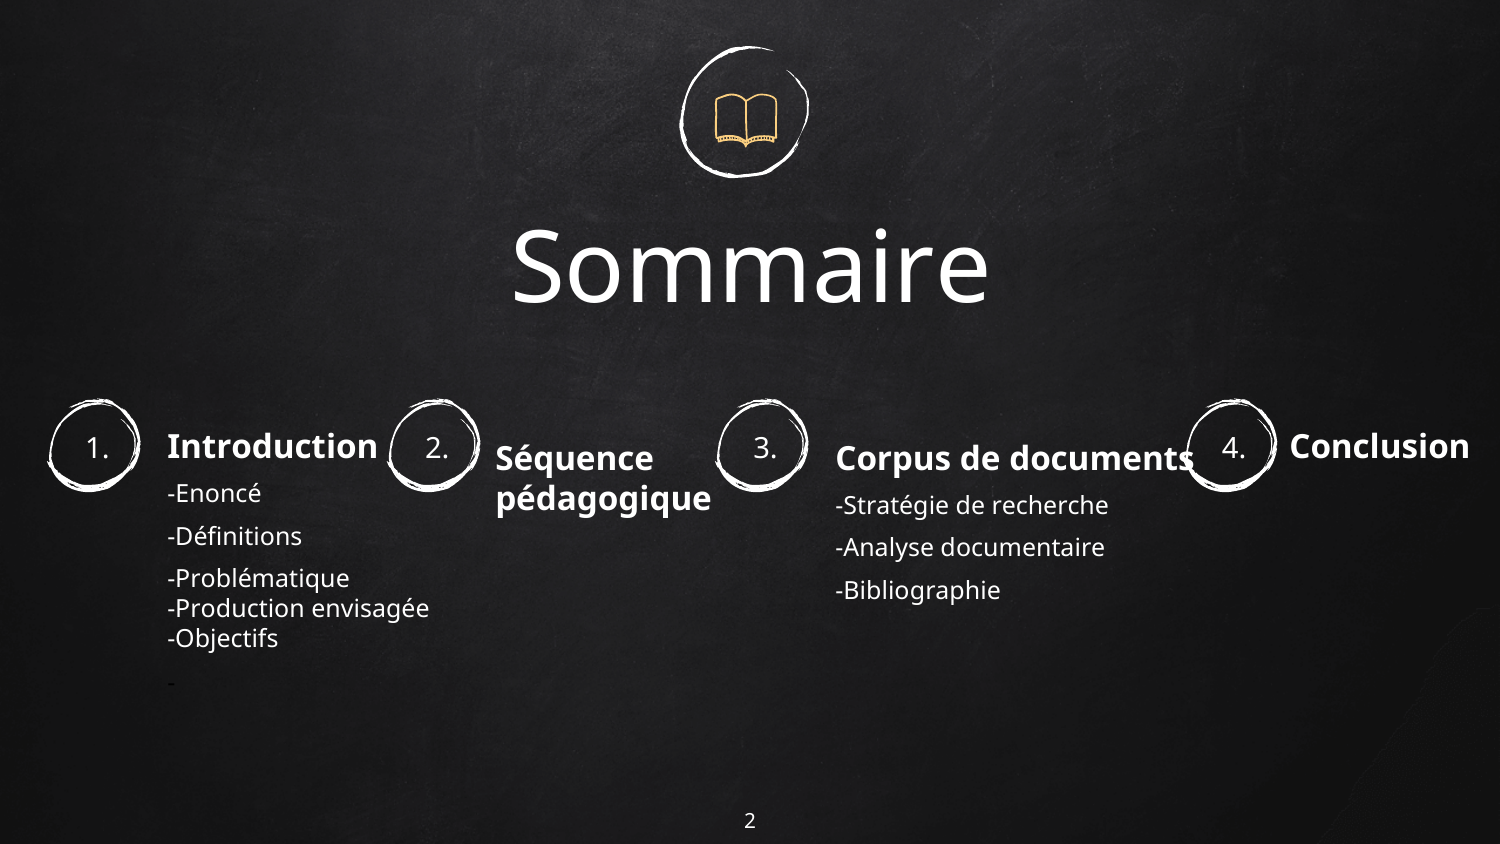

# Sommaire
Introduction
-Enoncé
-Définitions
-Problématique
-Production envisagée
-Objectifs
 Conclusion
1.
2.
Séquence pédagogique
3.
Corpus de documents
-Stratégie de recherche
-Analyse documentaire
-Bibliographie
4.